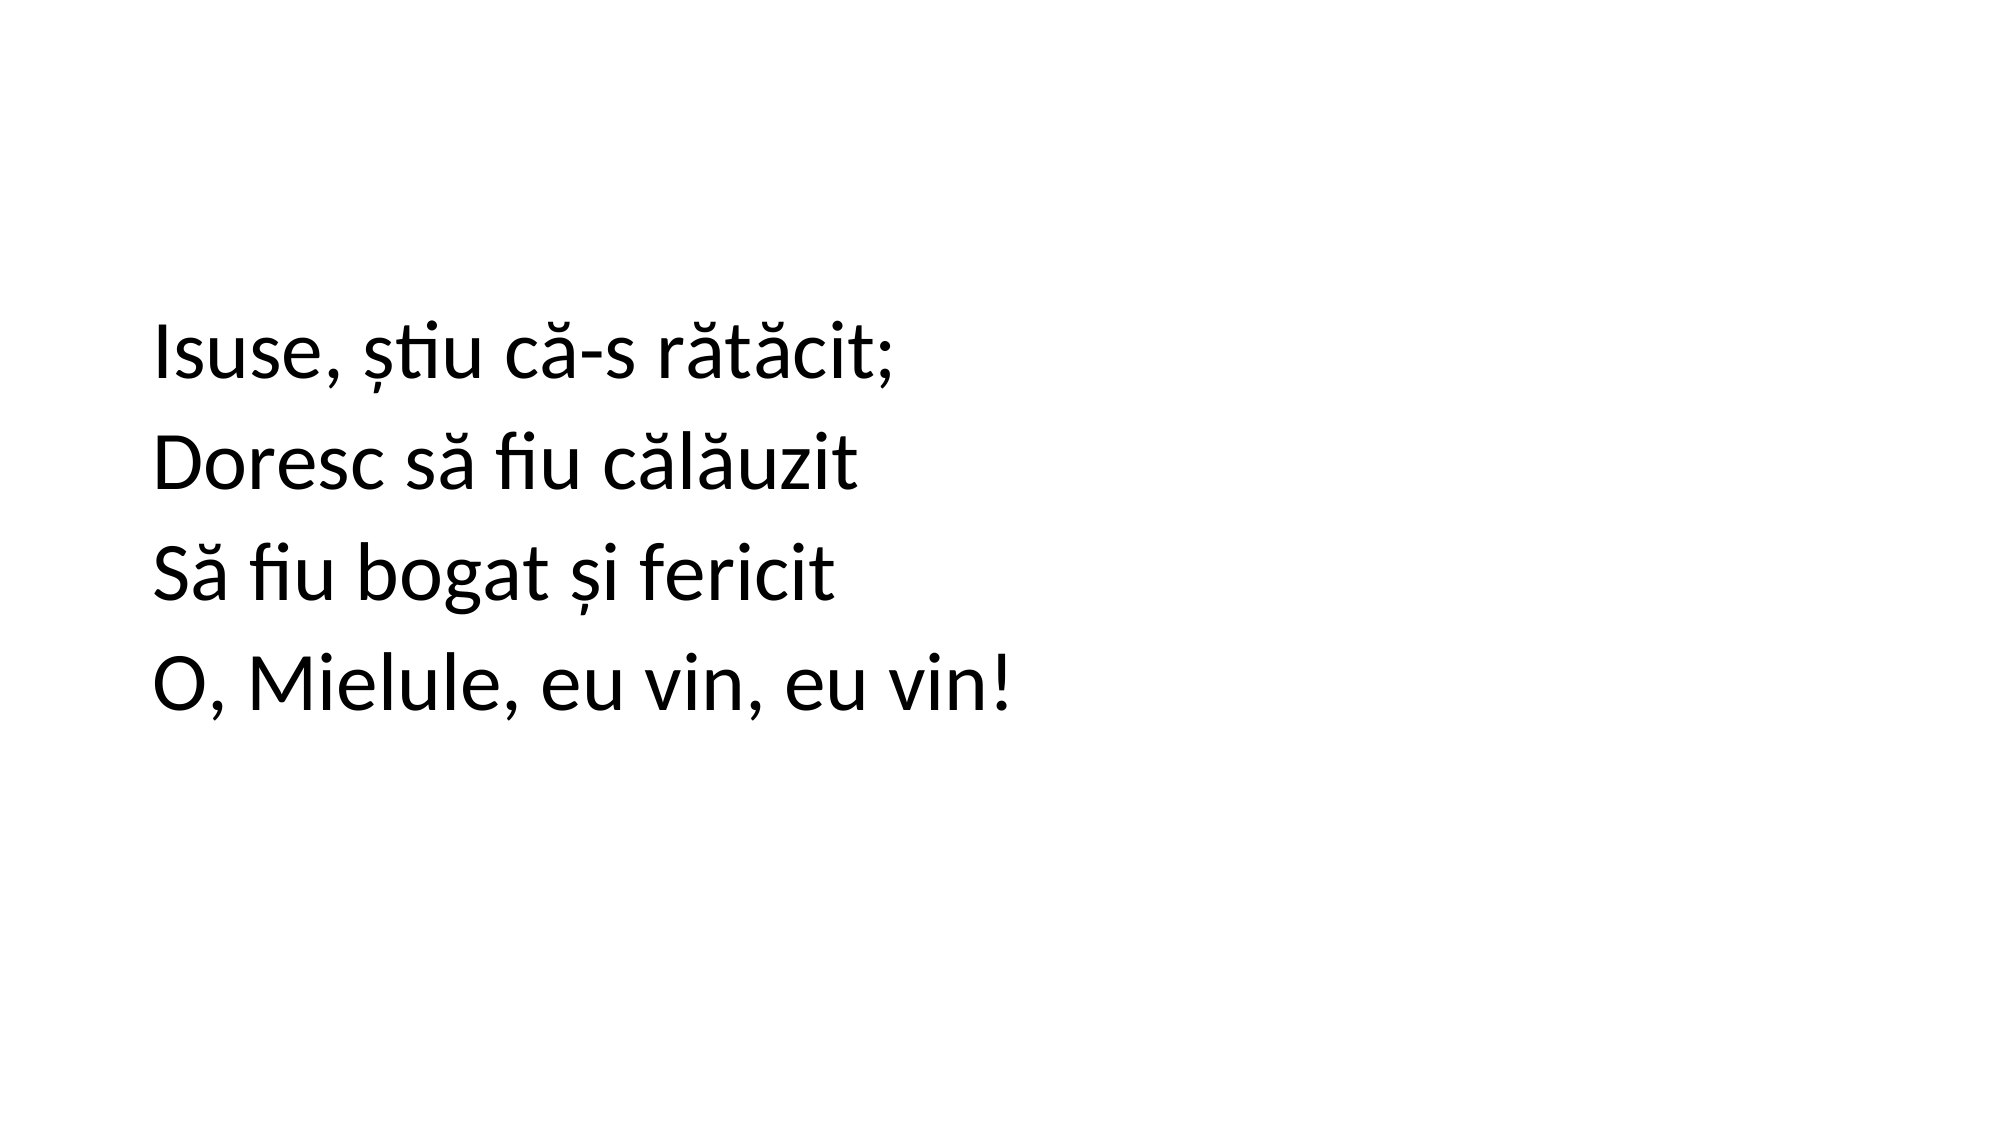

# Isuse, știu că-s rătăcit;
Doresc să fiu călăuzit
Să fiu bogat și fericit
O, Mielule, eu vin, eu vin!